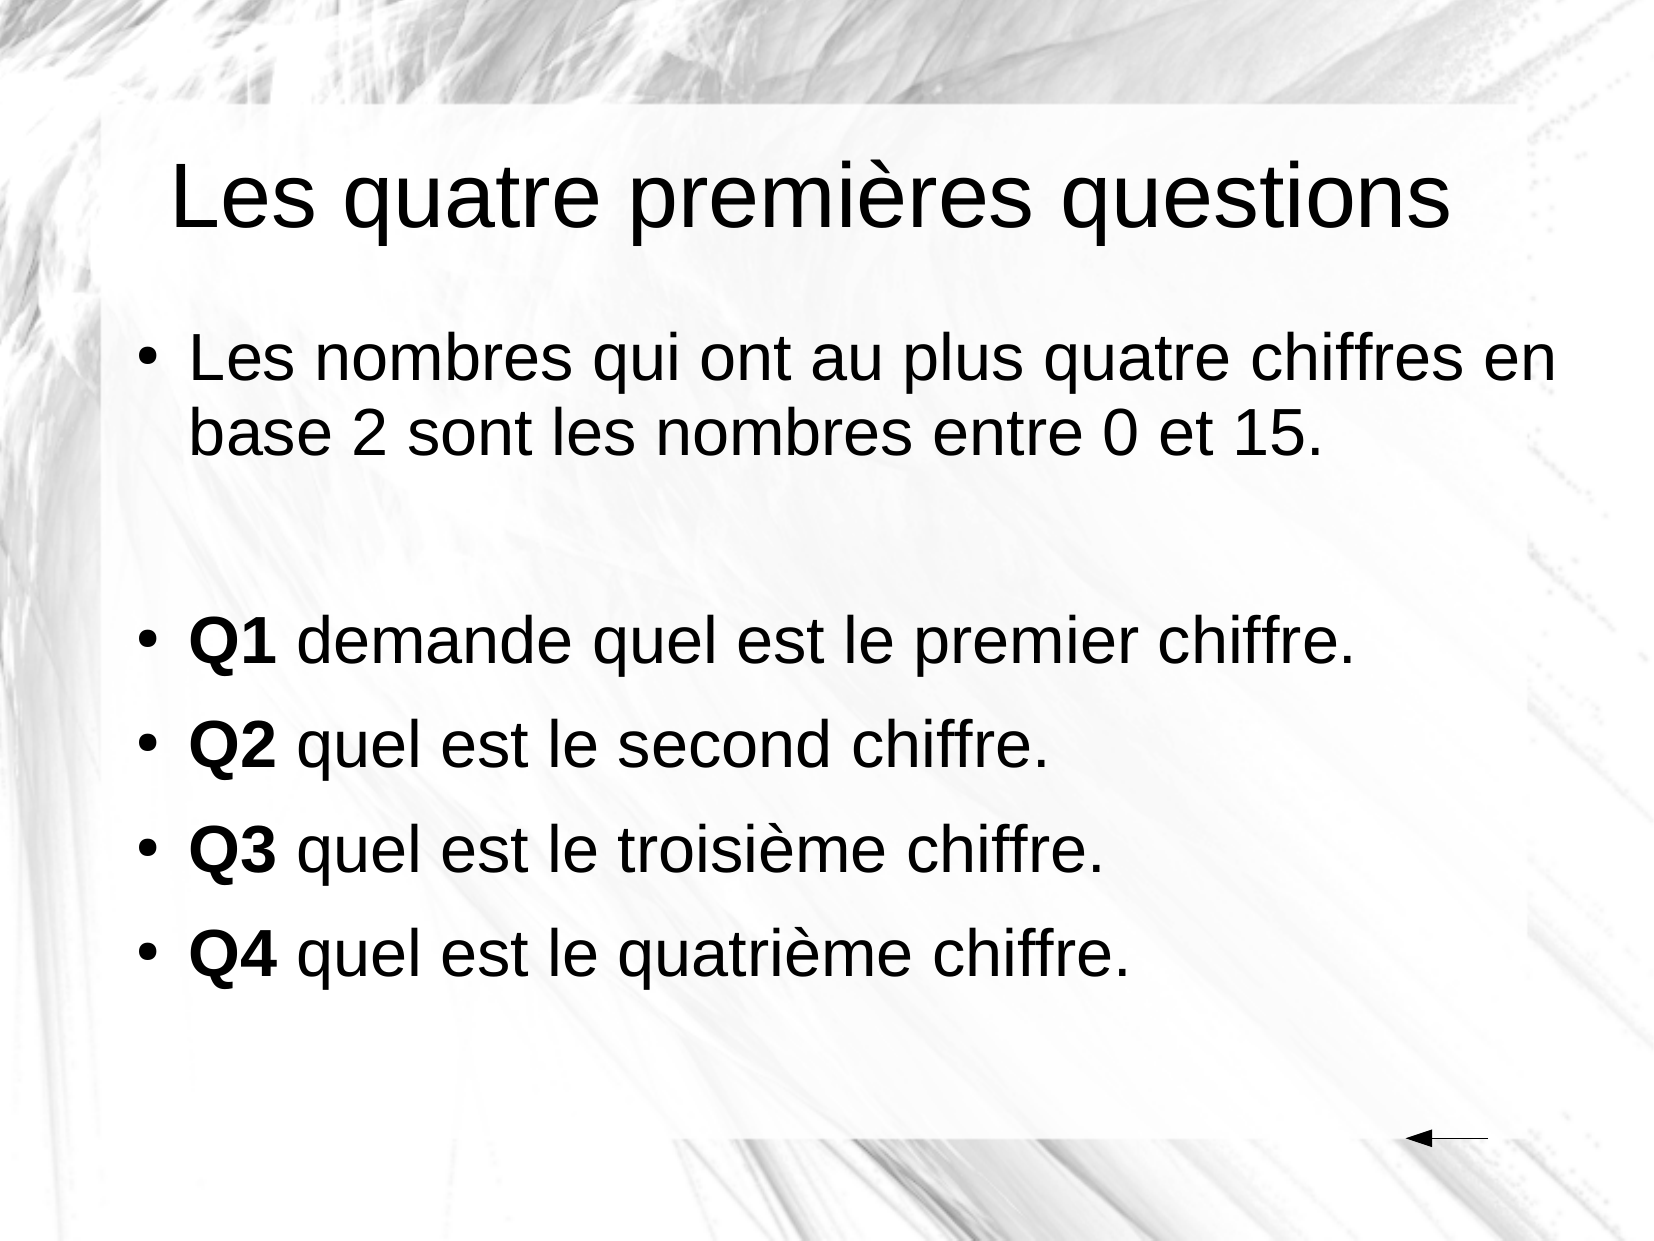

# Les quatre premières questions
Les nombres qui ont au plus quatre chiffres en base 2 sont les nombres entre 0 et 15.
Q1 demande quel est le premier chiffre.
Q2 quel est le second chiffre.
Q3 quel est le troisième chiffre.
Q4 quel est le quatrième chiffre.